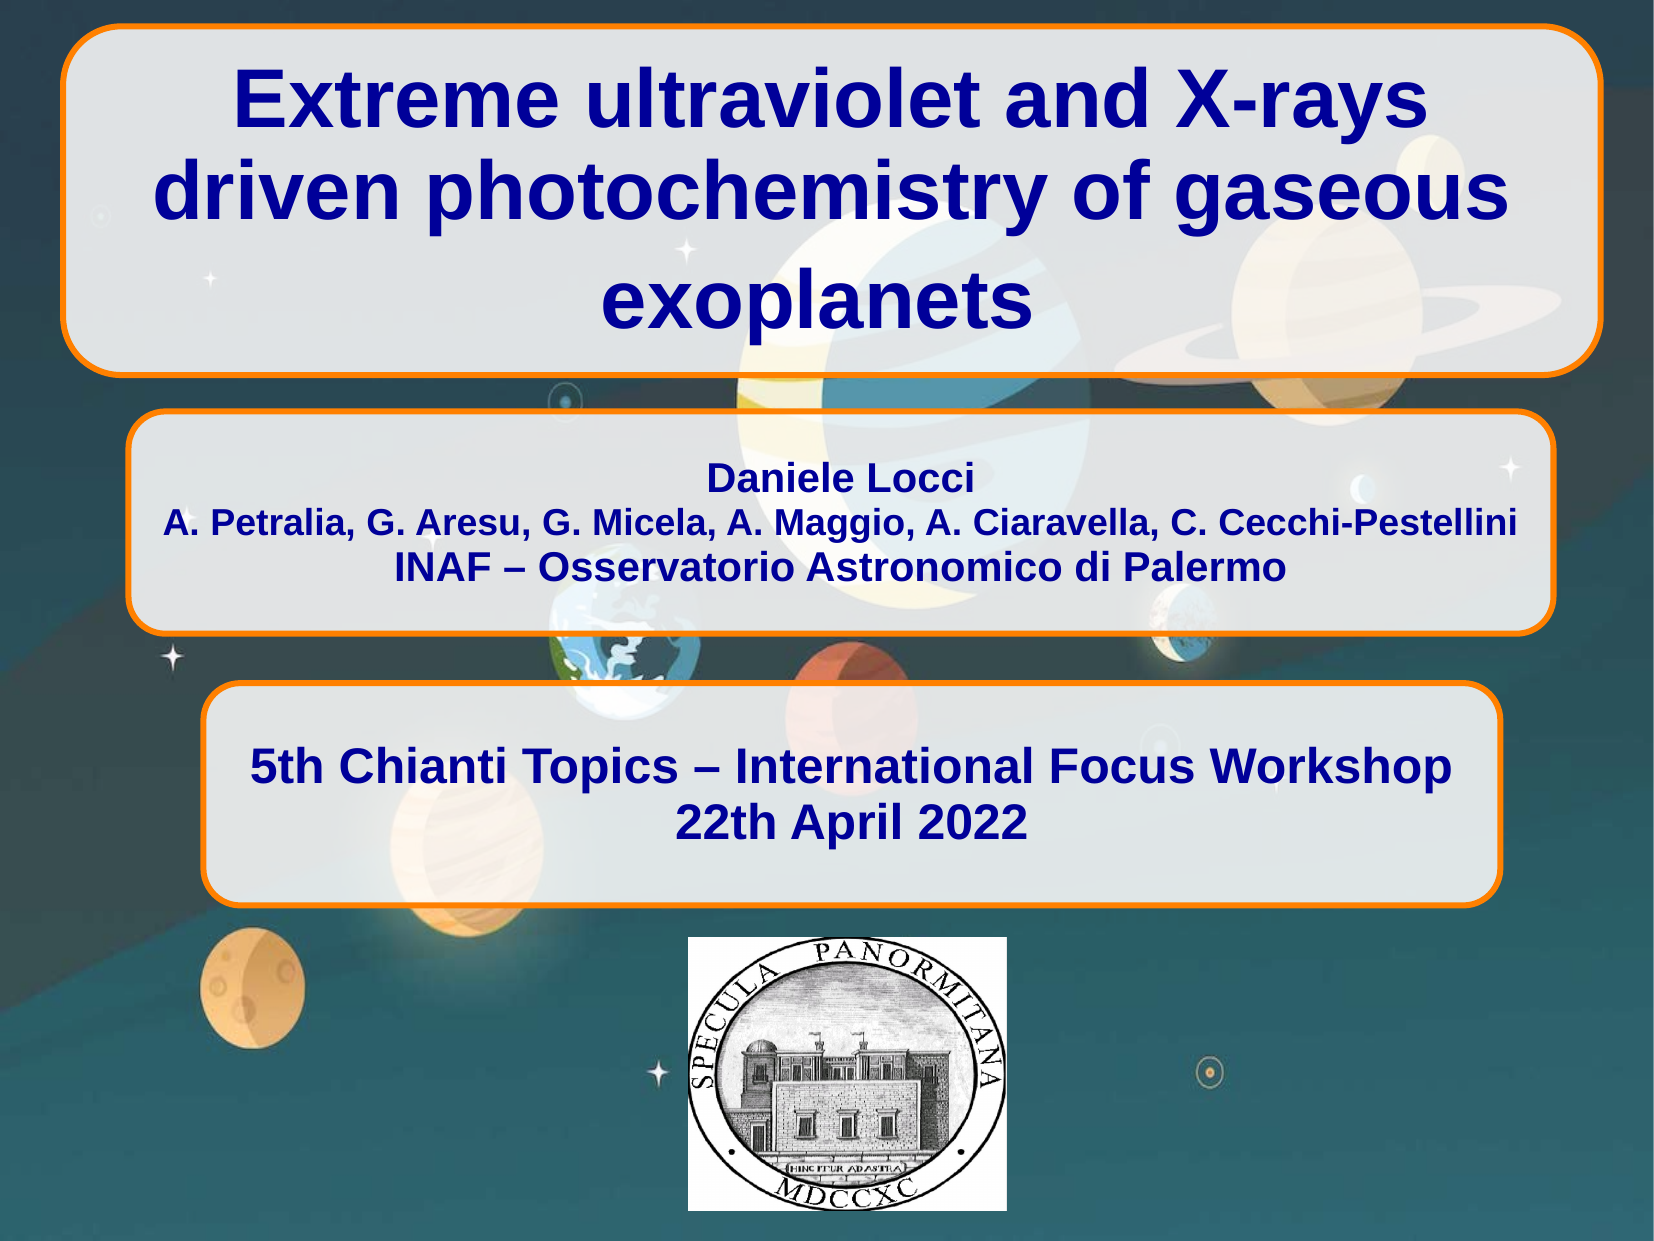

Extreme ultraviolet and X-rays driven photochemistry of gaseous exoplanets
Daniele Locci
A. Petralia, G. Aresu, G. Micela, A. Maggio, A. Ciaravella, C. Cecchi-Pestellini INAF – Osservatorio Astronomico di Palermo
5th Chianti Topics – International Focus Workshop
22th April 2022